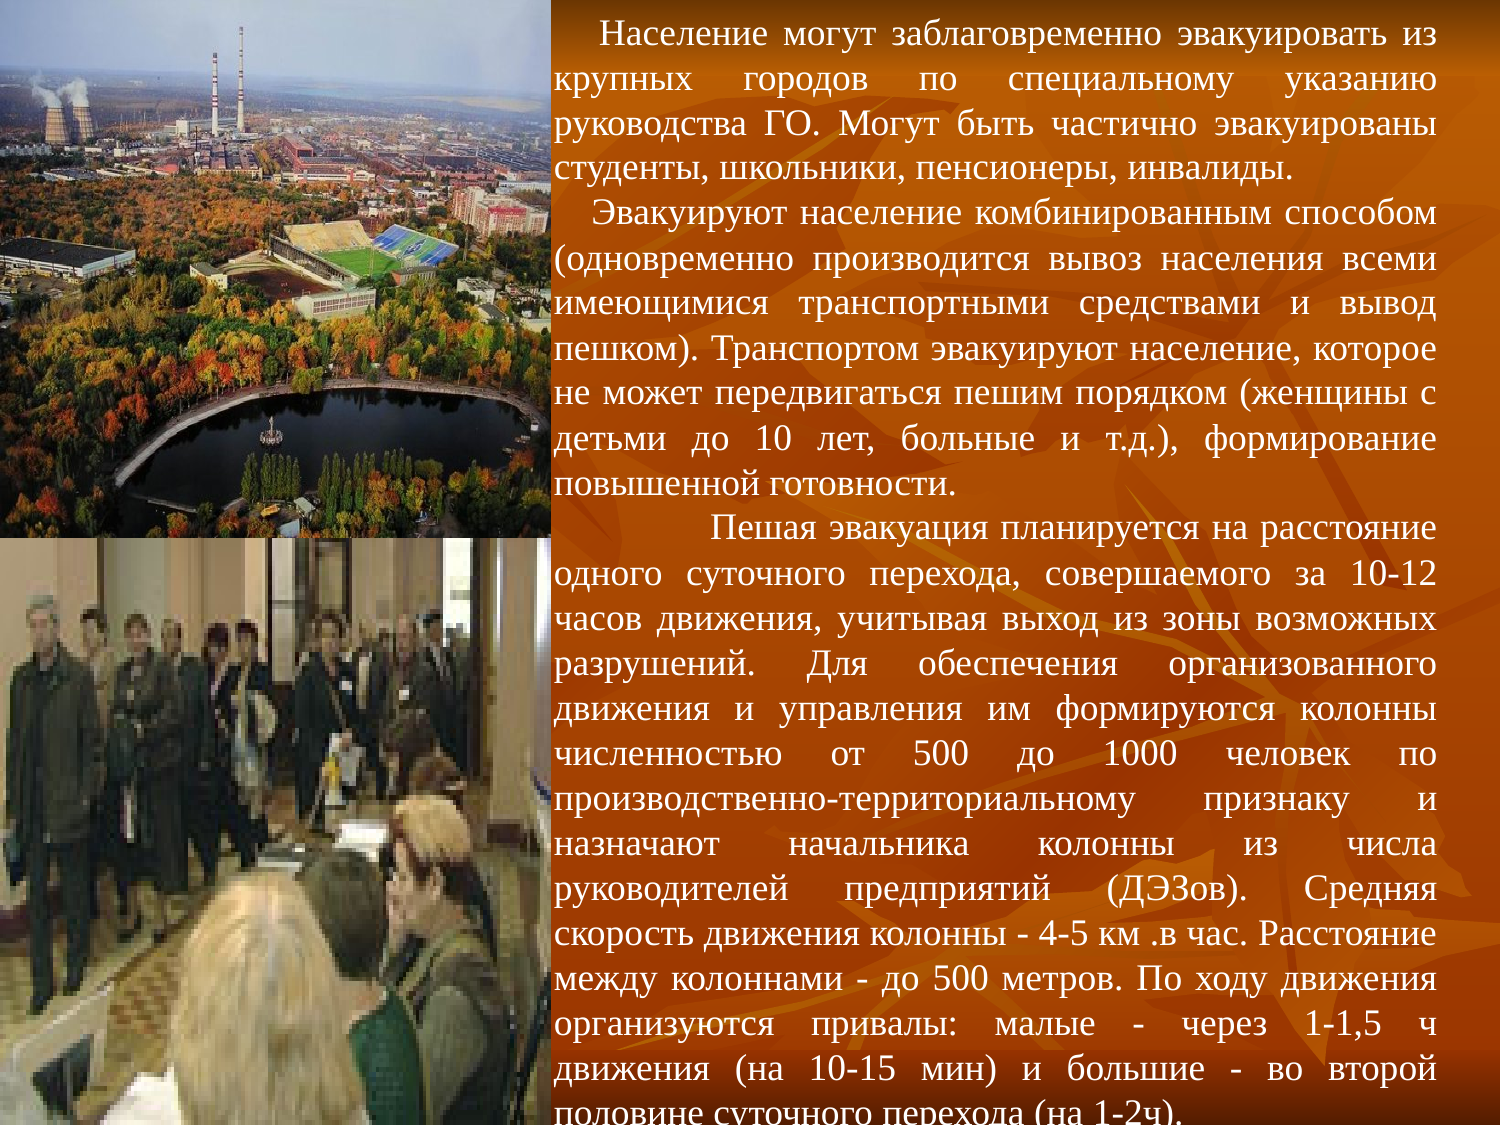

Население могут заблаговременно эвакуировать из крупных городов по специальному указанию руководства ГО. Могут быть частично эвакуированы студенты, школьники, пенсионеры, инвалиды.
 Эвакуируют население комбинированным способом (одновременно производится вывоз населения всеми имеющимися транспортными средствами и вывод пешком). Транспортом эвакуируют население, которое не может передвигаться пешим порядком (женщины с детьми до 10 лет, больные и т.д.), формирование повышенной готовности.
 Пешая эвакуация планируется на расстояние одного суточного перехода, совершаемого за 10-12 часов движения, учитывая выход из зоны возможных разрушений. Для обеспечения организованного движения и управления им формируются колонны численностью от 500 до 1000 человек по производственно-территориальному признаку и назначают начальника колонны из числа руководителей предприятий (ДЭЗов). Средняя скорость движения колонны - 4-5 км .в час. Расстояние между колоннами - до 500 метров. По ходу движения организуются привалы: малые - через 1-1,5 ч движения (на 10-15 мин) и большие - во второй половине суточного перехода (на 1-2ч).